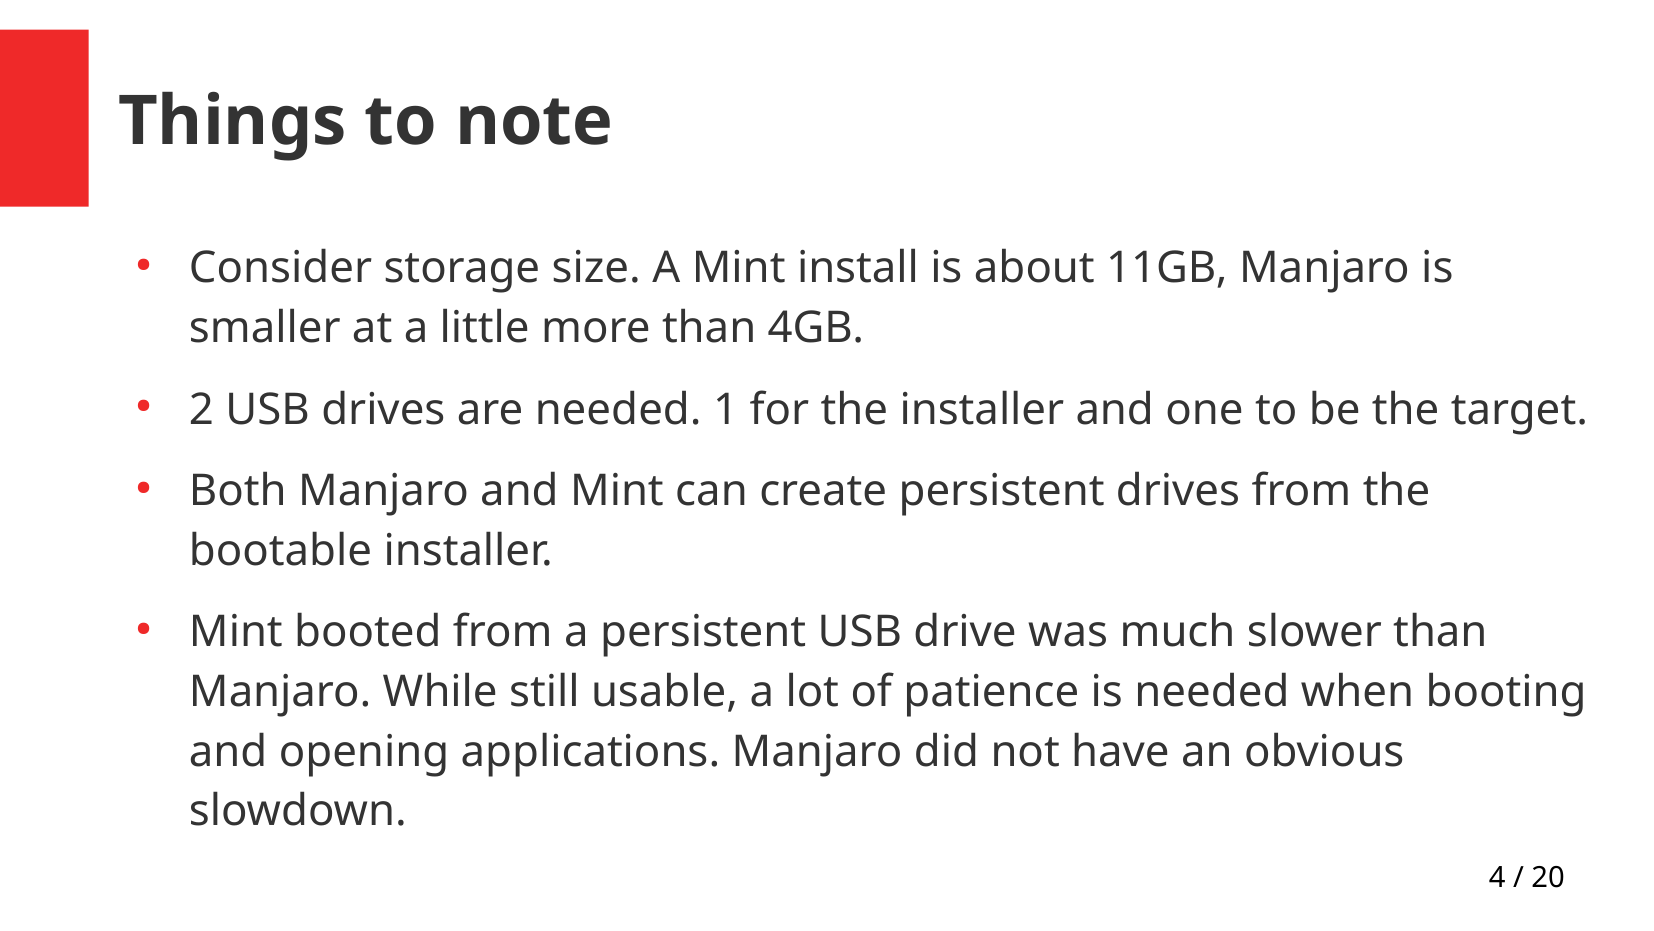

# Things to note
Consider storage size. A Mint install is about 11GB, Manjaro is smaller at a little more than 4GB.
2 USB drives are needed. 1 for the installer and one to be the target.
Both Manjaro and Mint can create persistent drives from the bootable installer.
Mint booted from a persistent USB drive was much slower than Manjaro. While still usable, a lot of patience is needed when booting and opening applications. Manjaro did not have an obvious slowdown.
4